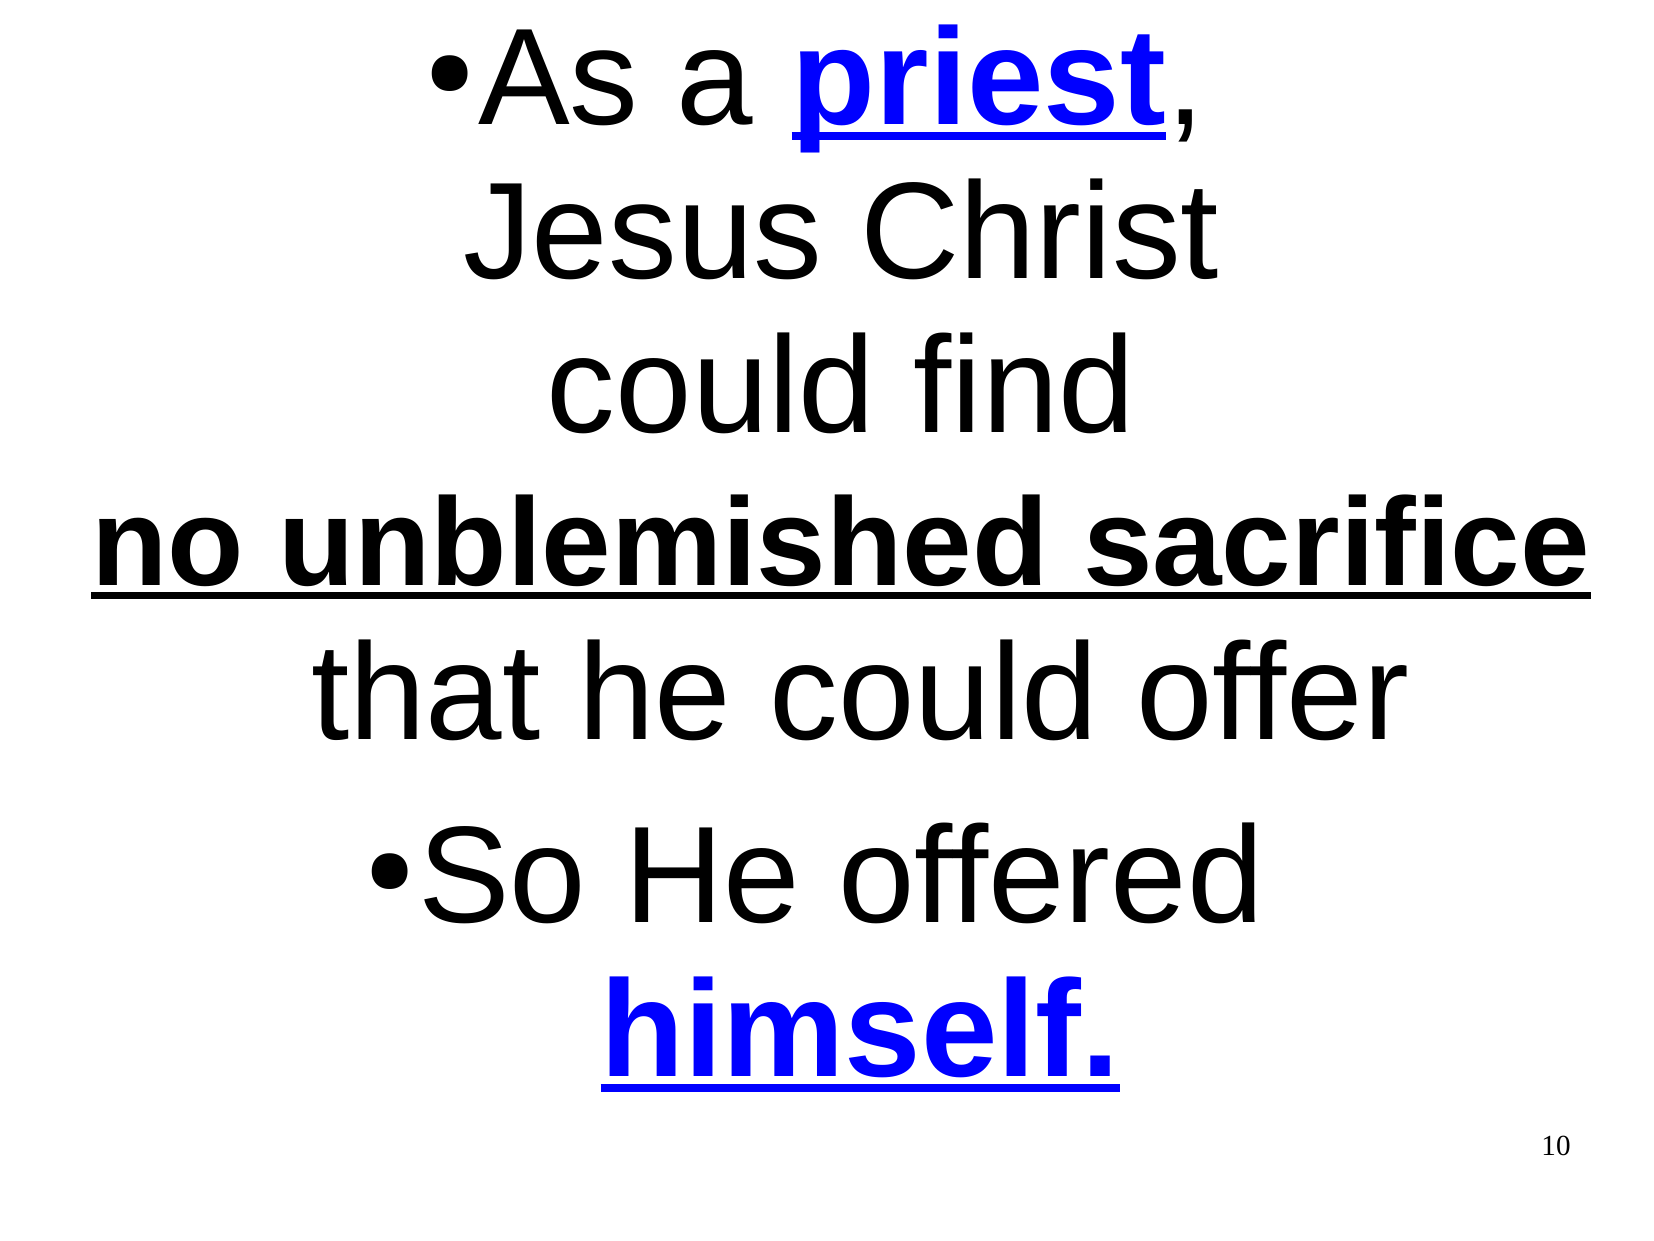

# As a priest, Jesus Christ could find no unblemished sacrifice that he could offer
So He offered
himself.
10